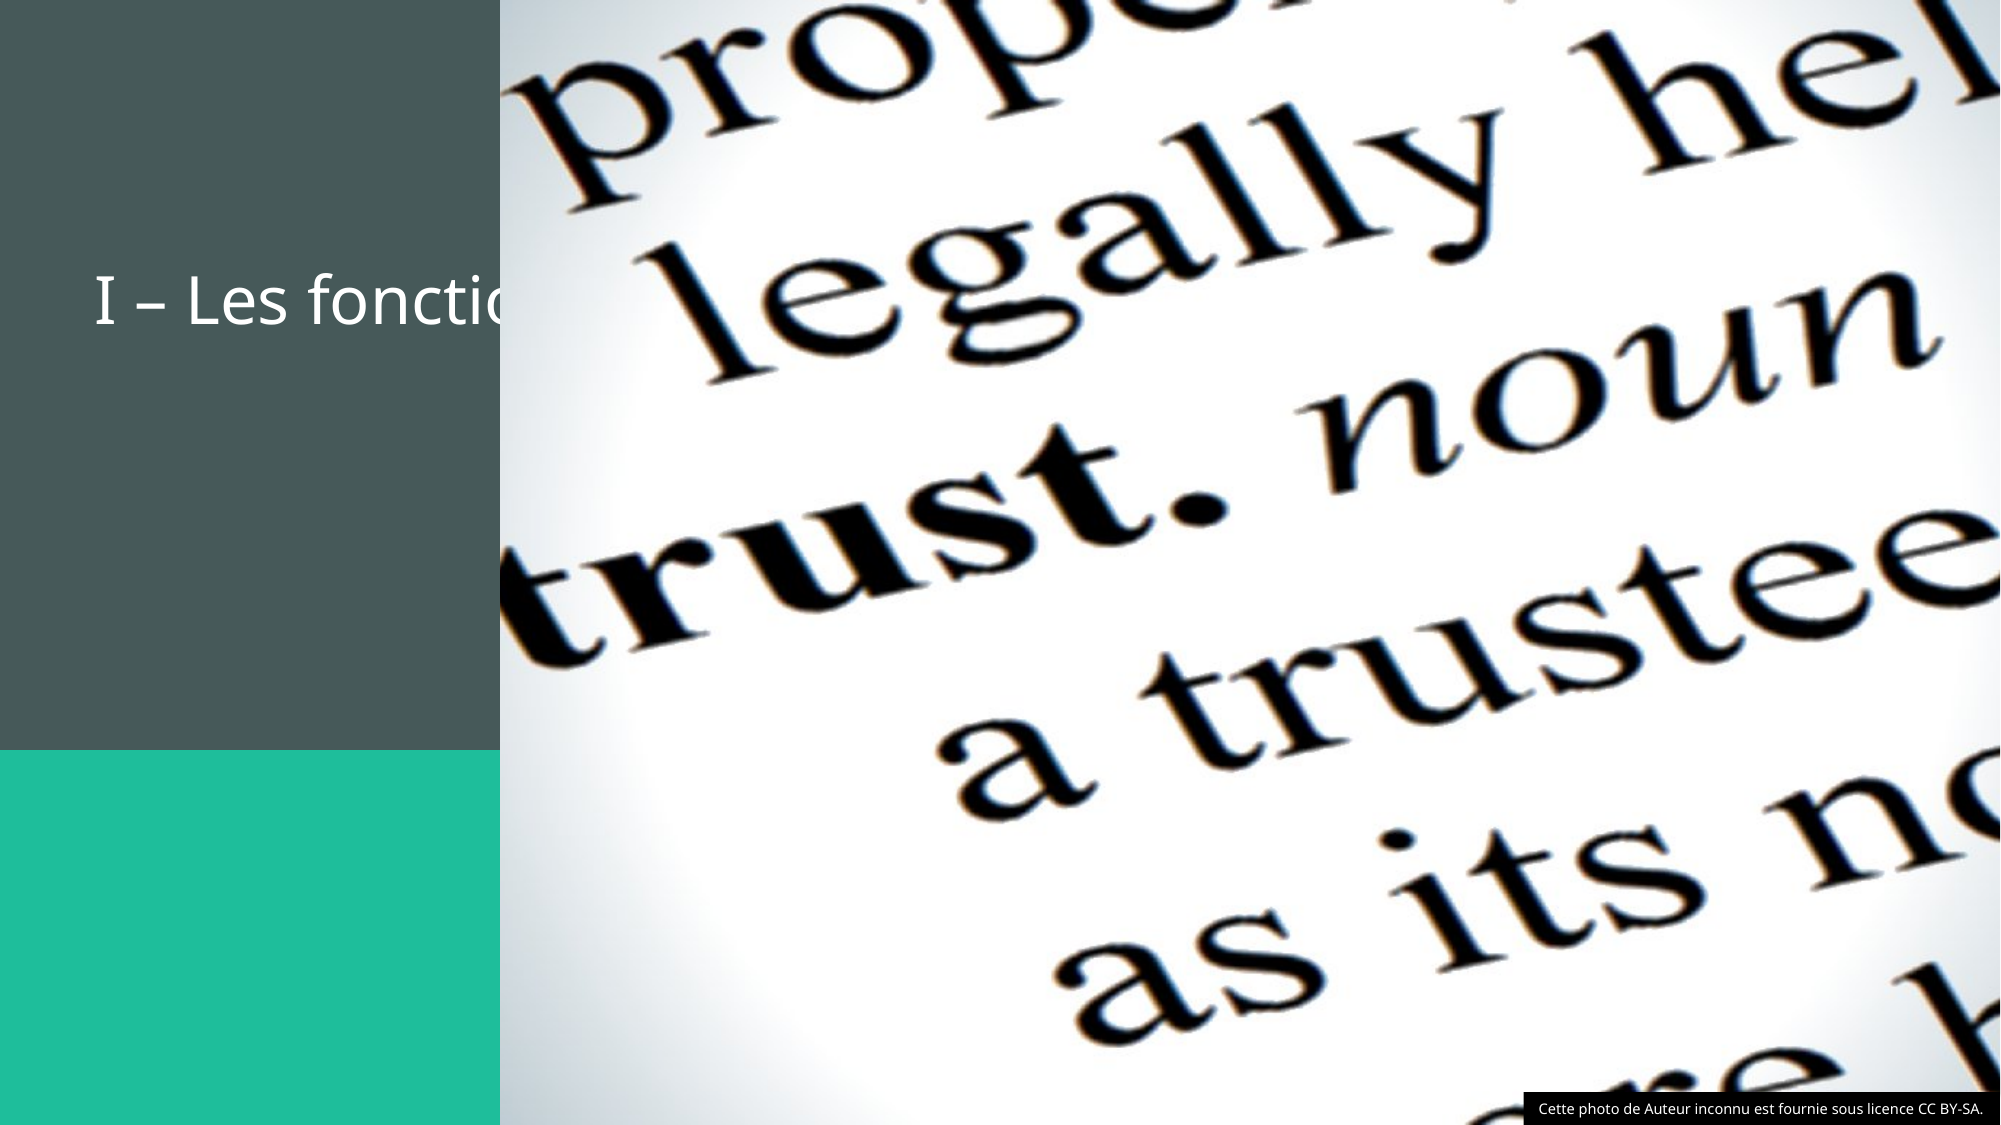

# I – Les fonctions de confiance
Cette photo de Auteur inconnu est fournie sous licence CC BY-SA.